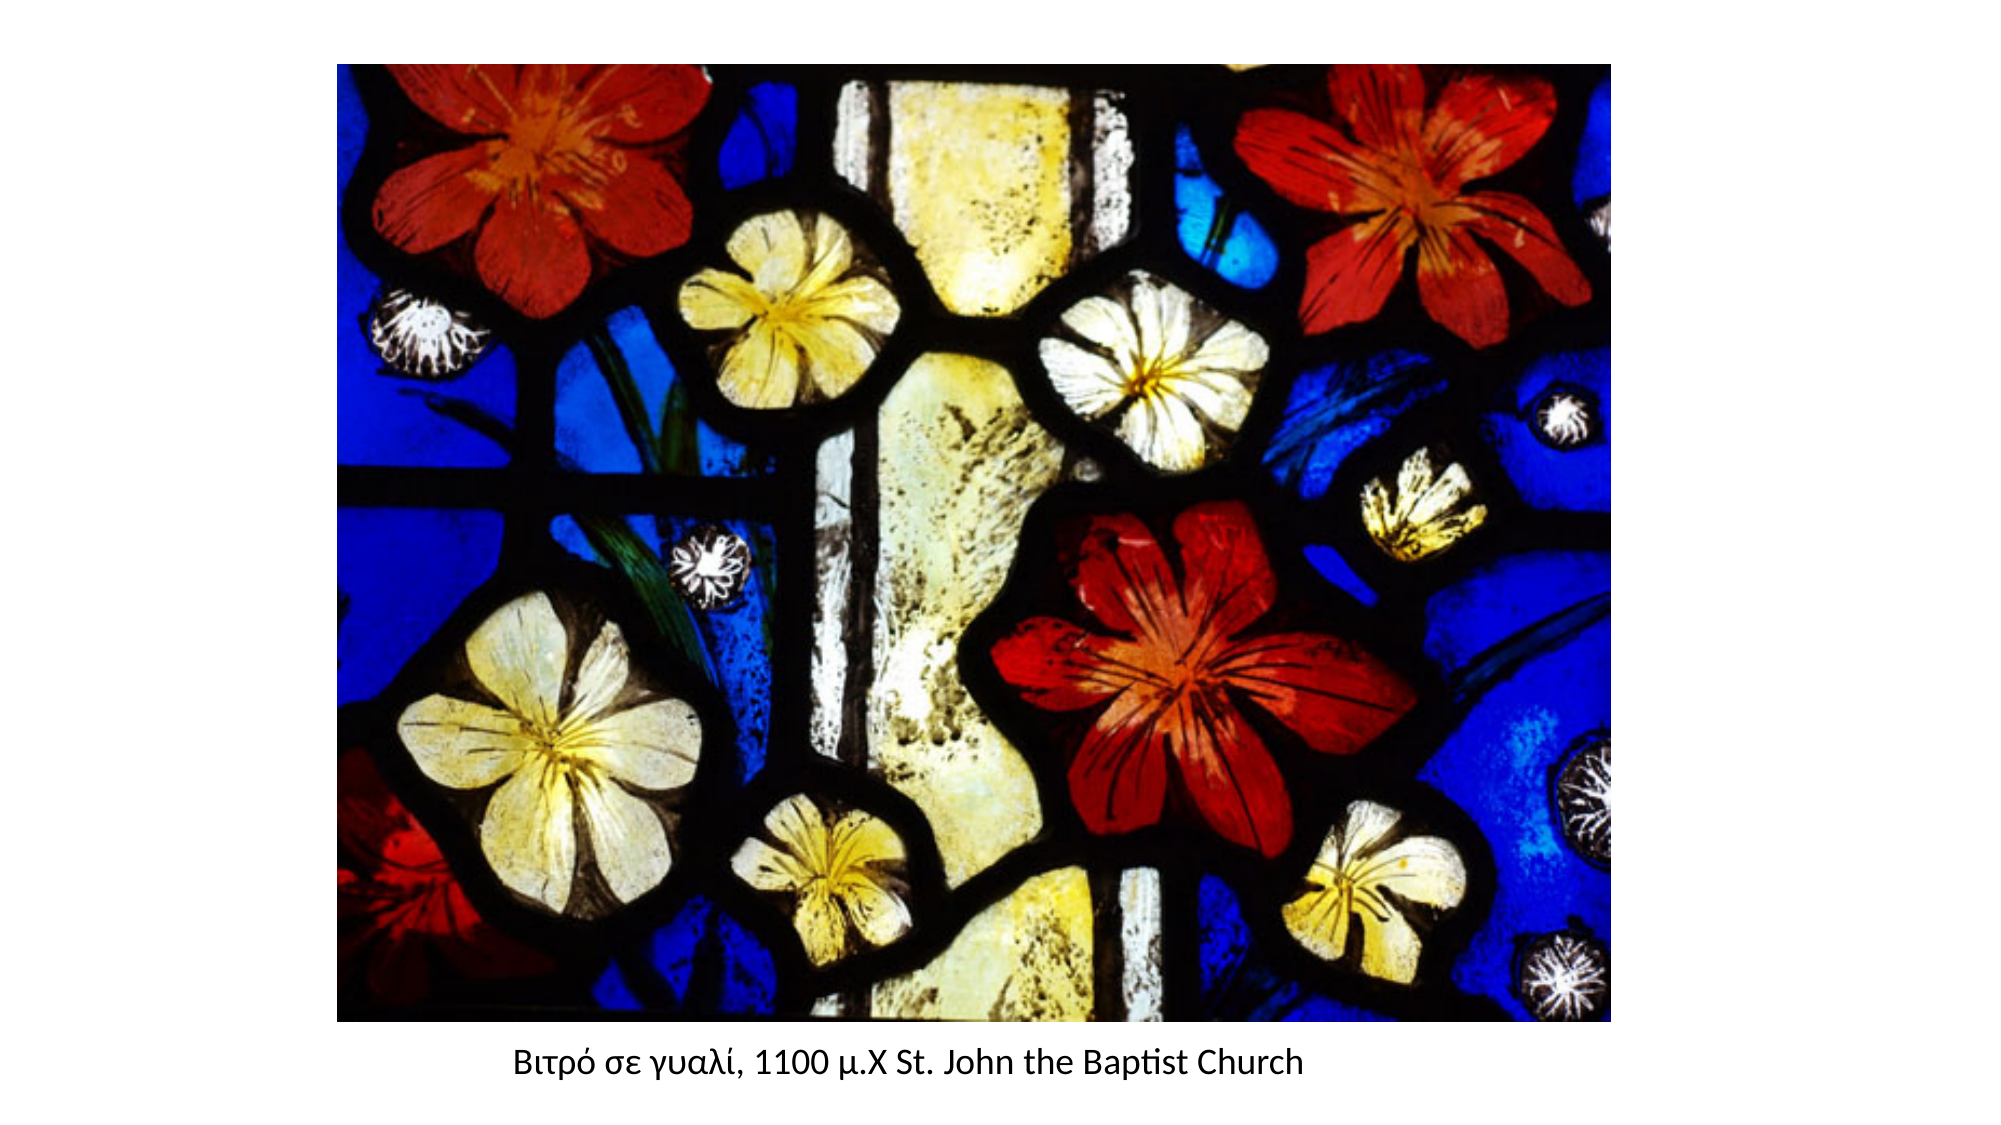

Βιτρό σε γυαλί, 1100 μ.Χ St. John the Baptist Church